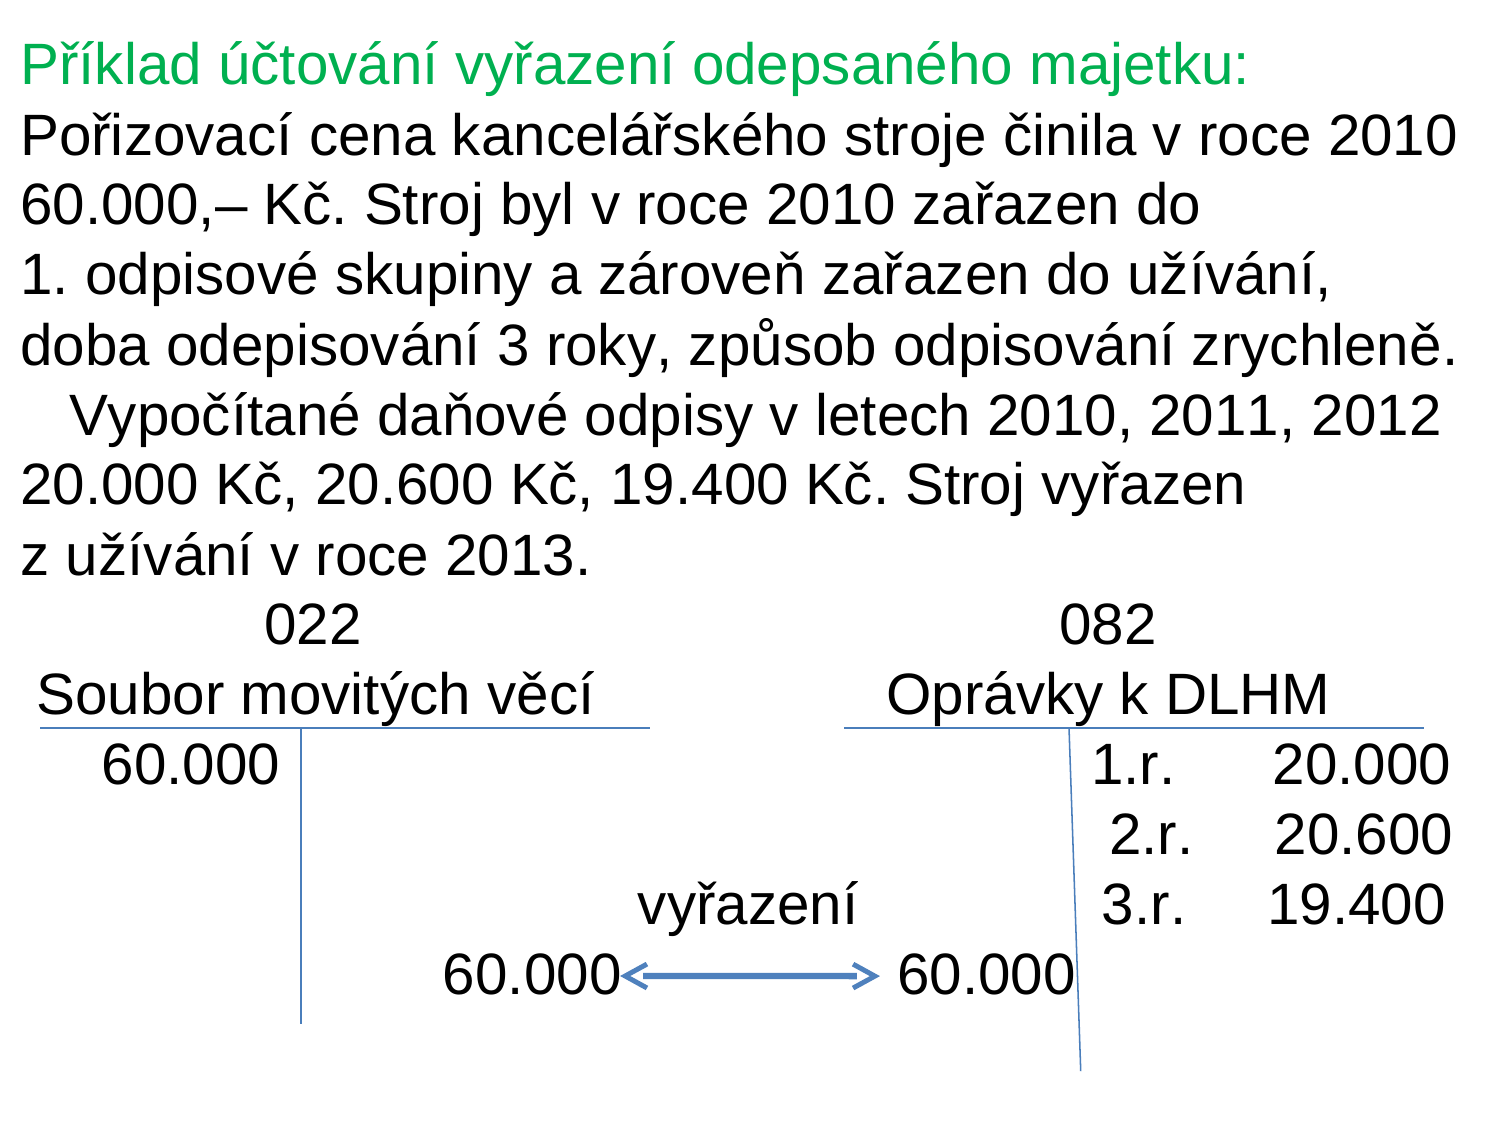

Příklad účtování vyřazení odepsaného majetku:
Pořizovací cena kancelářského stroje činila v roce 2010 60.000,– Kč. Stroj byl v roce 2010 zařazen do
 odpisové skupiny a zároveň zařazen do užívání,
doba odepisování 3 roky, způsob odpisování zrychleně. Vypočítané daňové odpisy v letech 2010, 2011, 2012
20.000 Kč, 20.600 Kč, 19.400 Kč. Stroj vyřazen
z užívání v roce 2013.
 022 082
 Soubor movitých věcí Oprávky k DLHM
 60.000 1.r. 20.000
 2.r. 20.600
 vyřazení 3.r. 19.400
 60.000 60.000